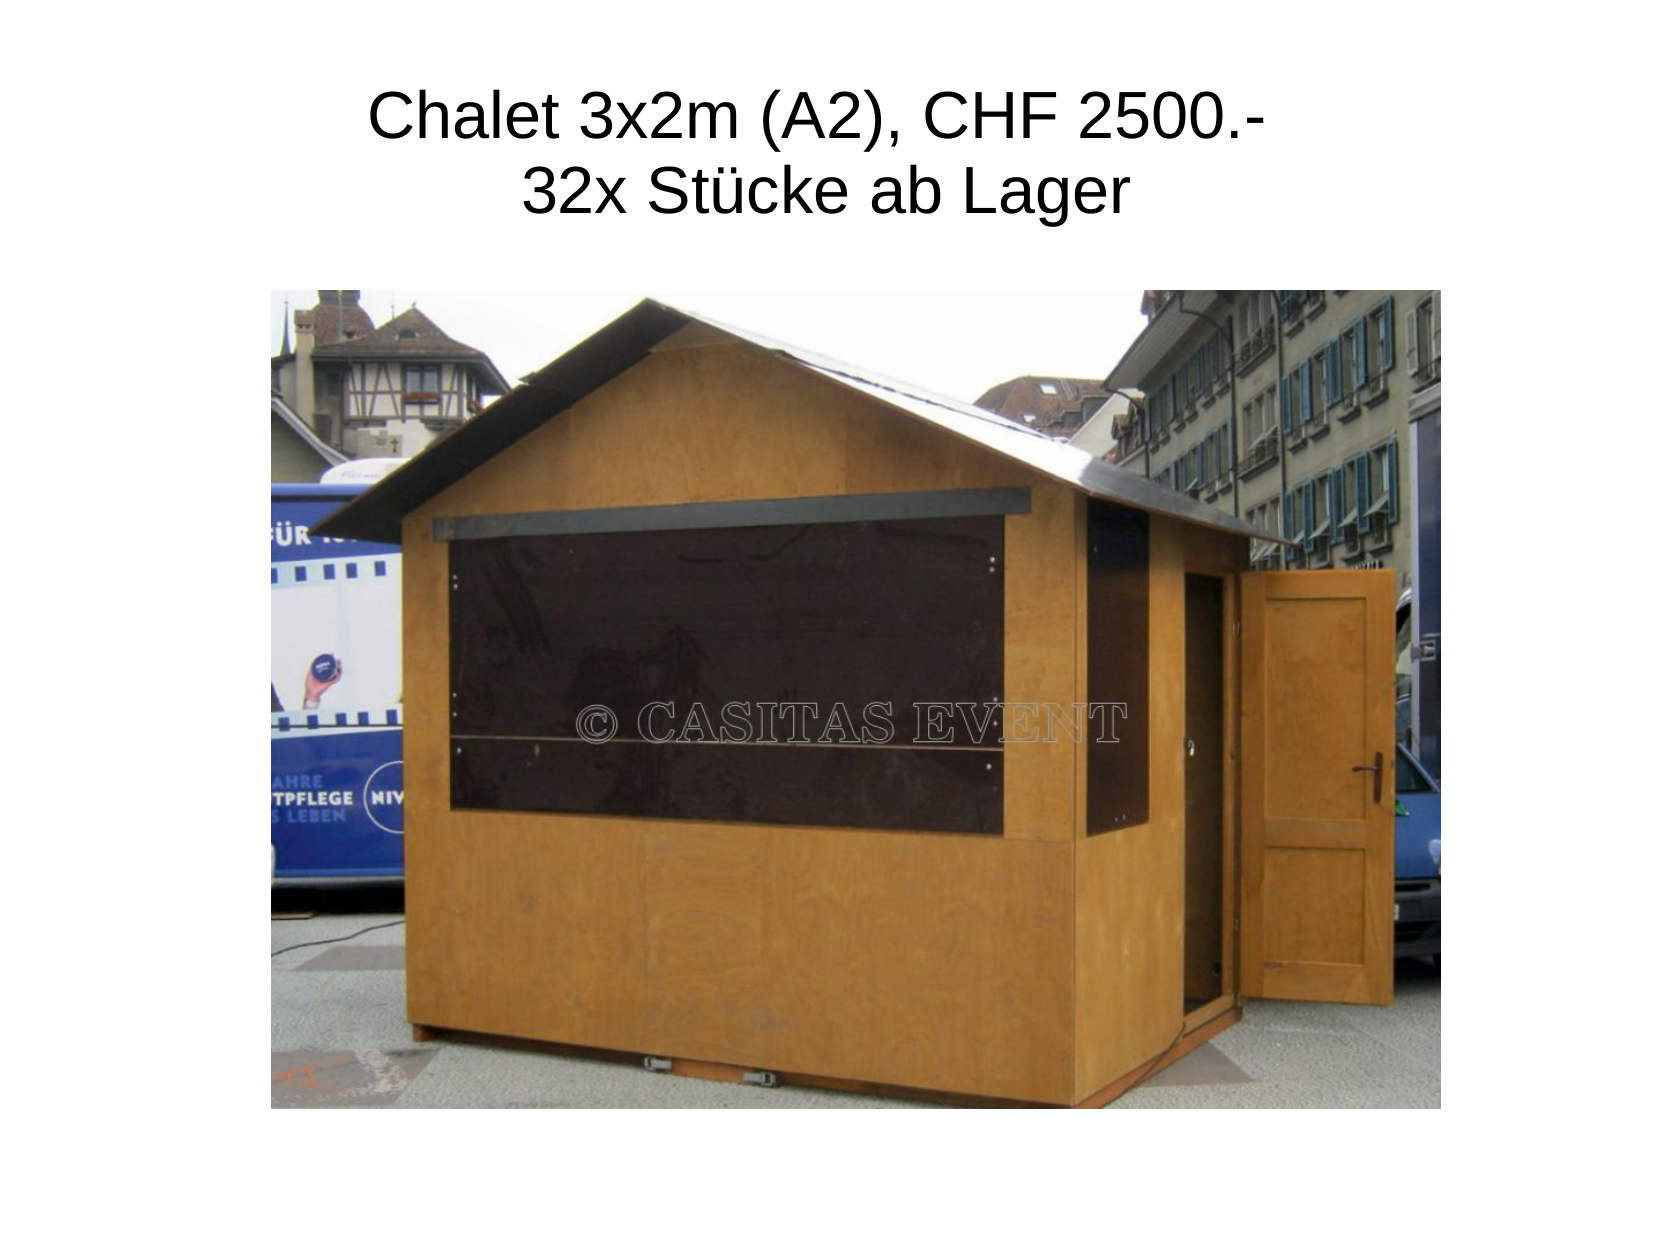

# Chalet 3x2m (A2), CHF 2500.- 32x Stücke ab Lager